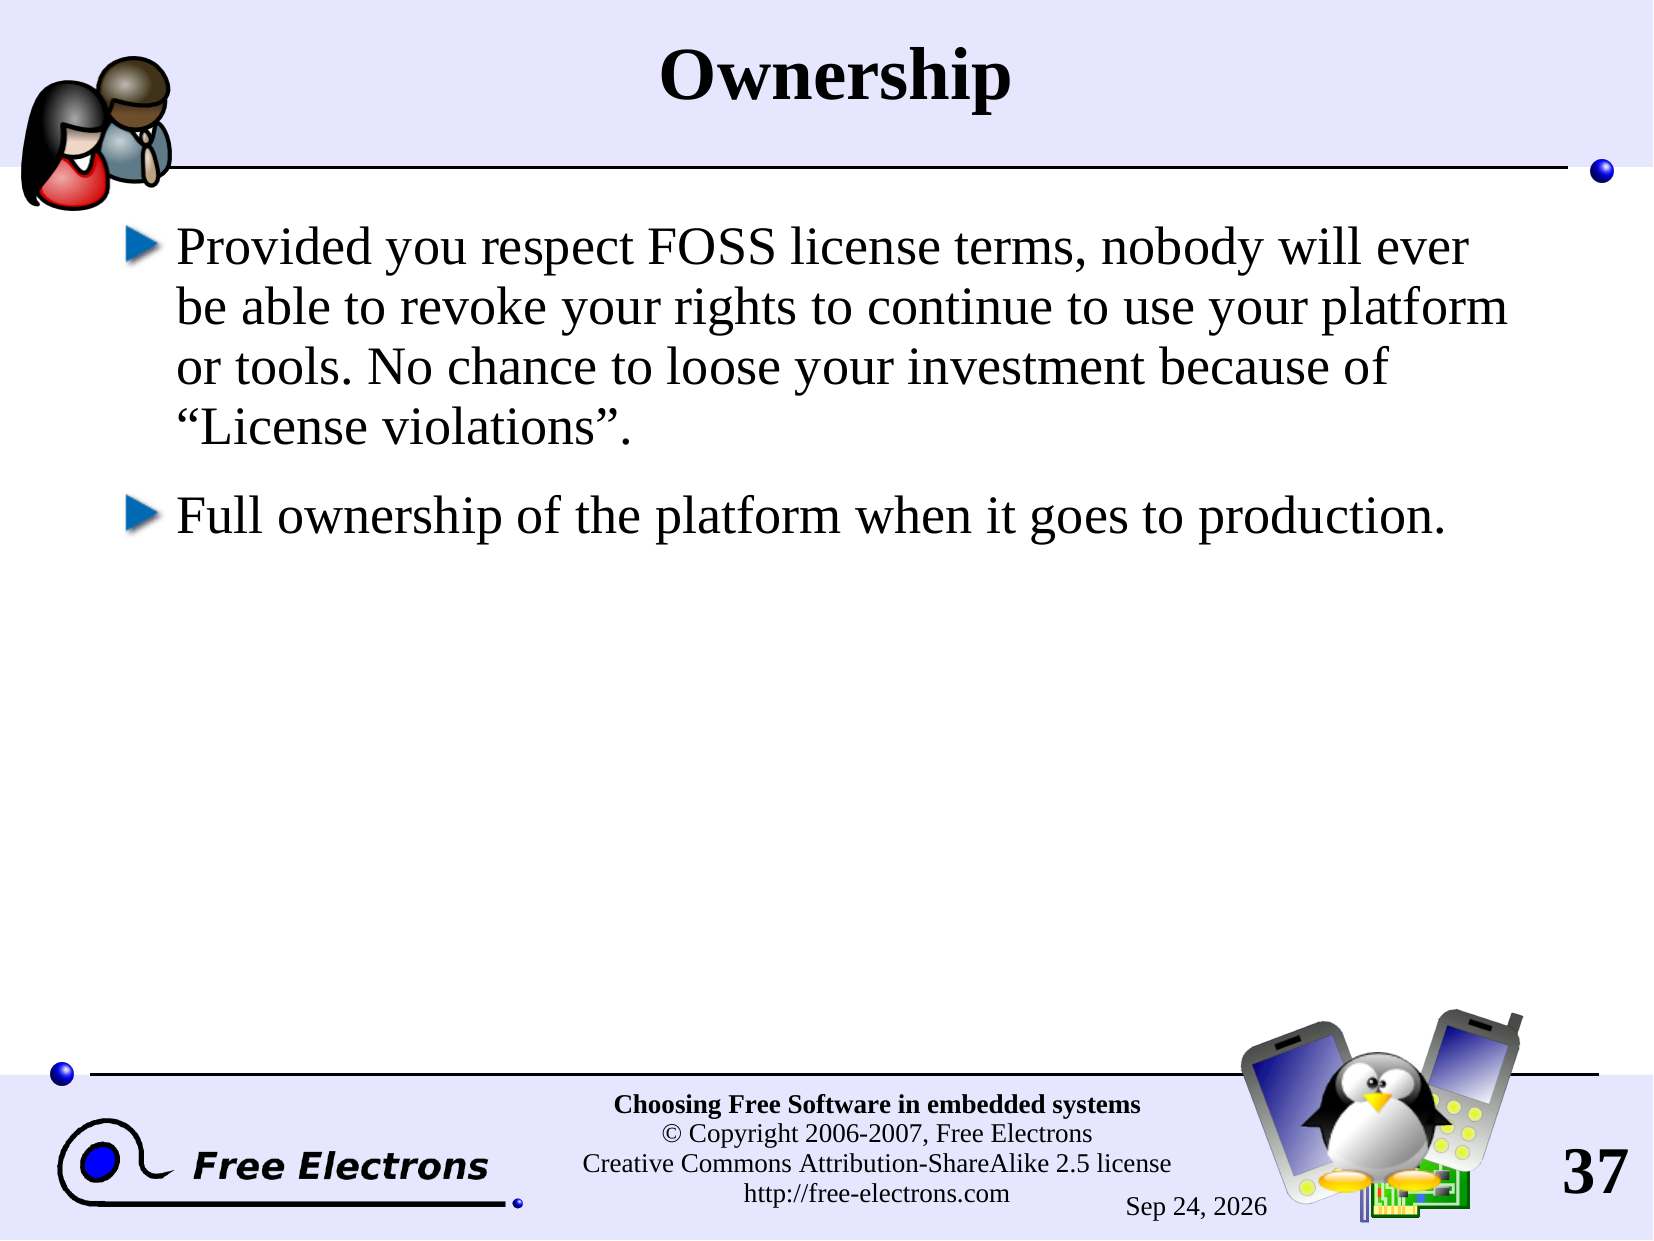

# Ownership
Provided you respect FOSS license terms, nobody will ever be able to revoke your rights to continue to use your platform or tools. No chance to loose your investment because of “License violations”.
Full ownership of the platform when it goes to production.